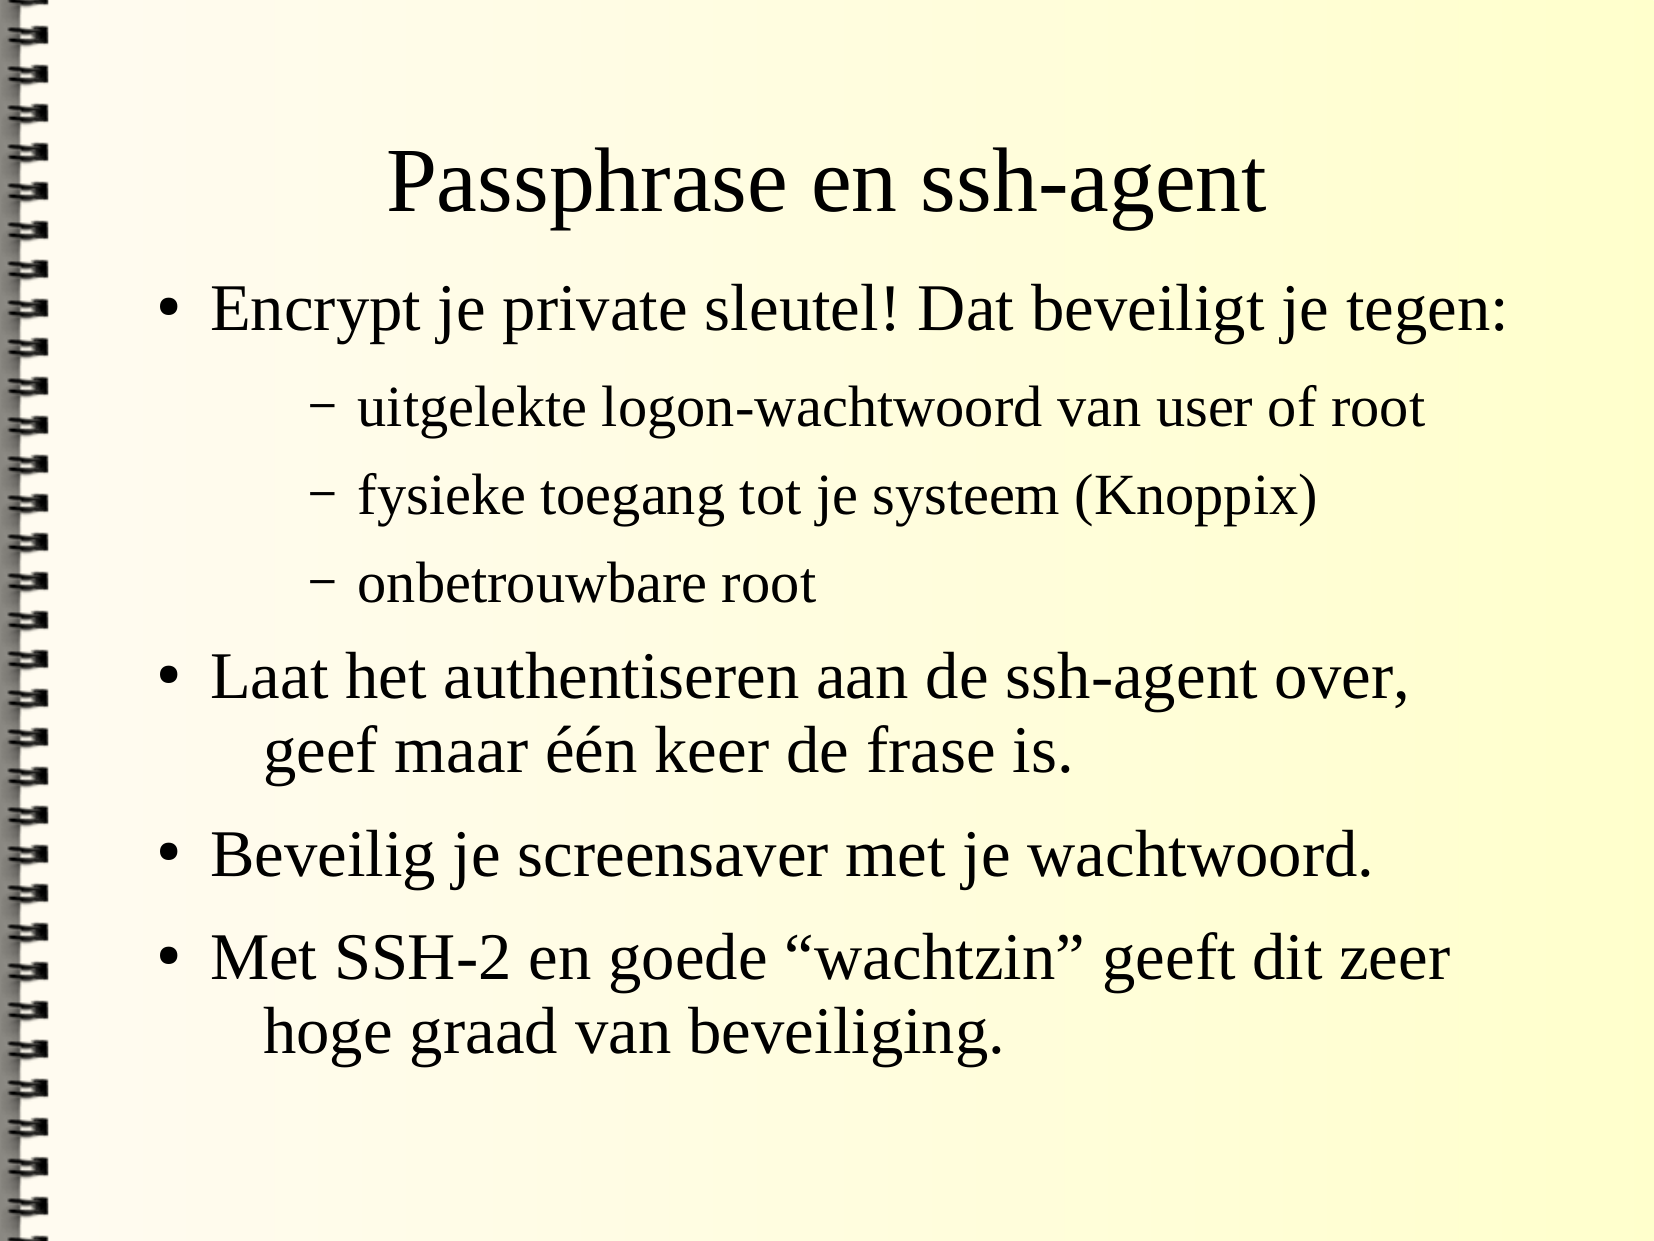

# Passphrase en ssh-agent
Encrypt je private sleutel! Dat beveiligt je tegen:
uitgelekte logon-wachtwoord van user of root
fysieke toegang tot je systeem (Knoppix)
onbetrouwbare root
Laat het authentiseren aan de ssh-agent over, geef maar één keer de frase is.
Beveilig je screensaver met je wachtwoord.
Met SSH-2 en goede “wachtzin” geeft dit zeer hoge graad van beveiliging.